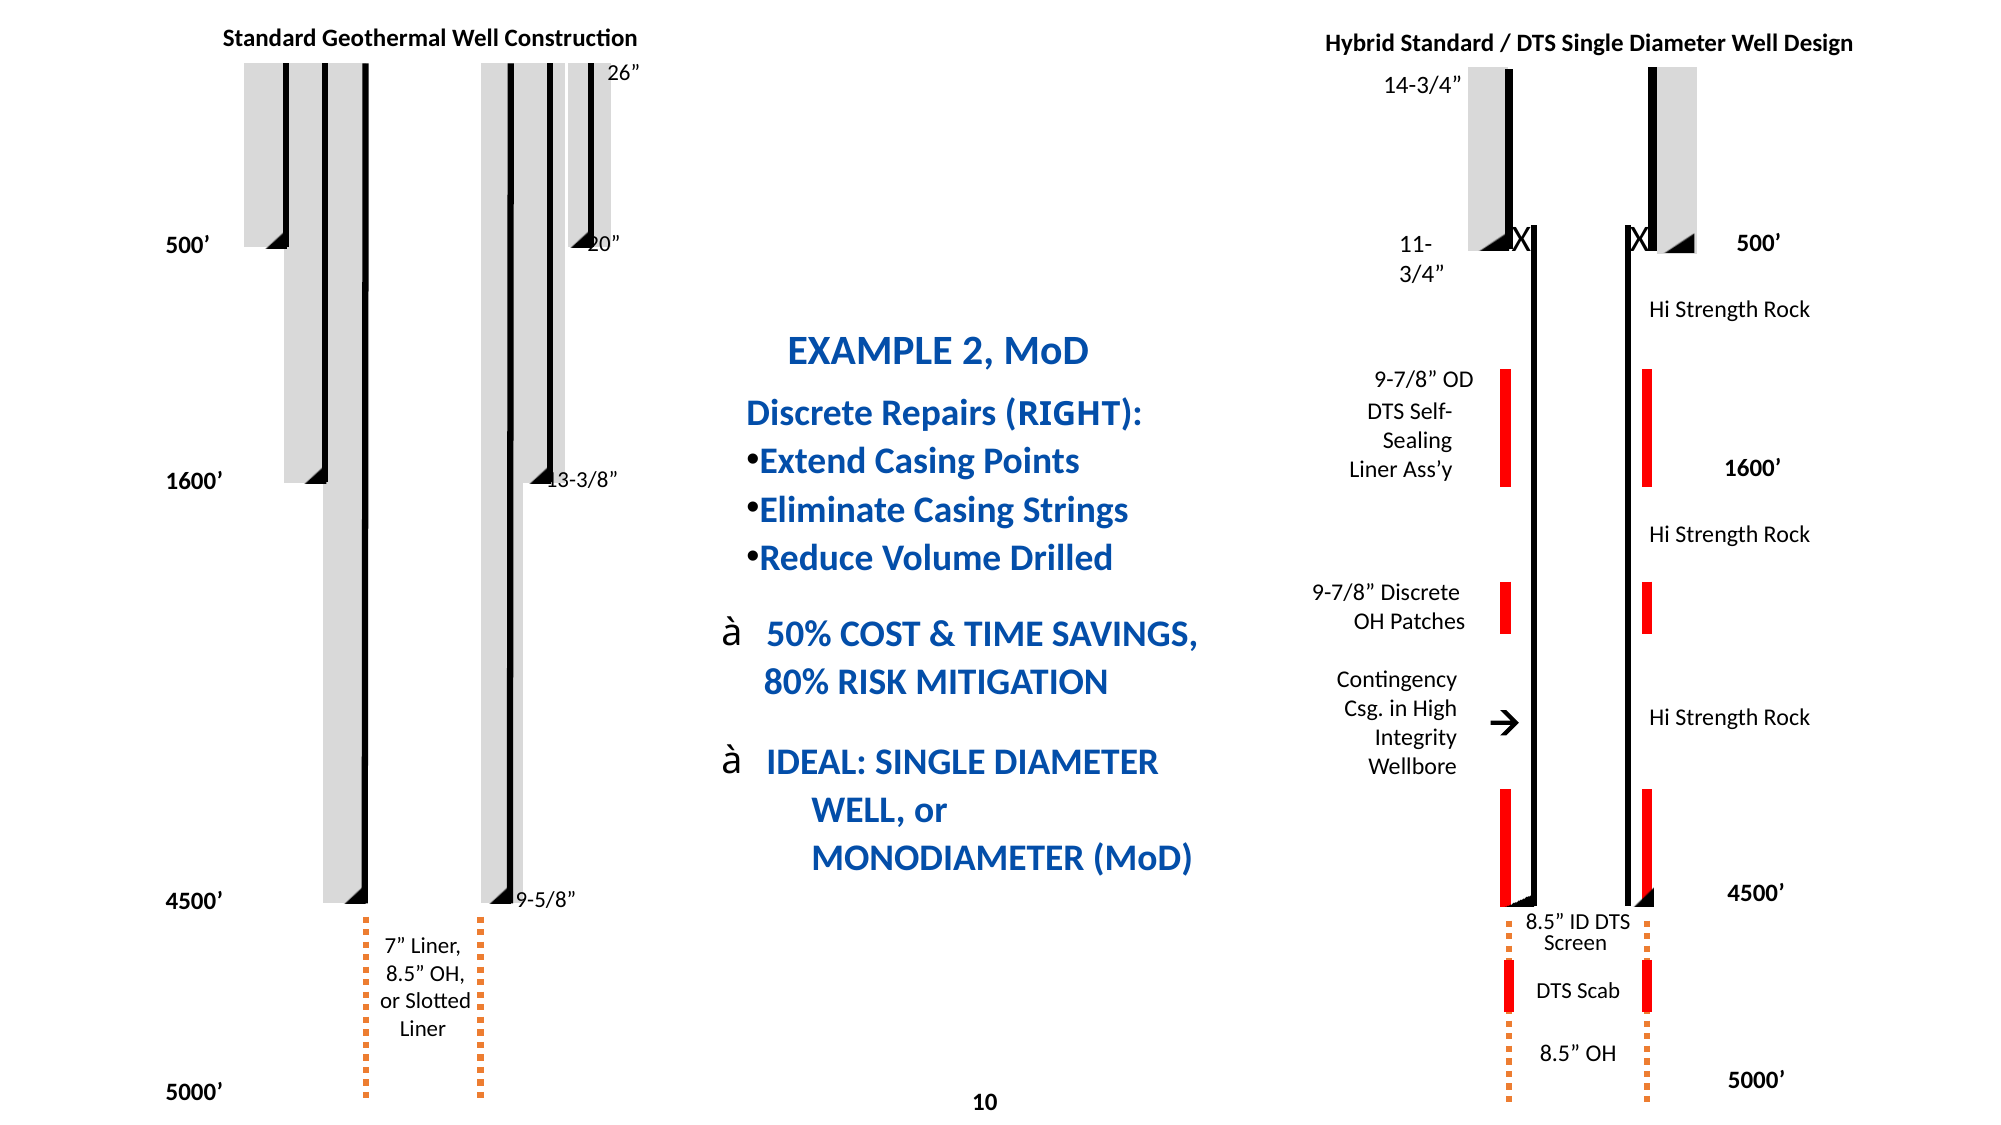

Standard Geothermal Well Construction
 Hybrid Standard / DTS Single Diameter Well Design
14-3/4”
500’
11-3/4”
9-7/8” OD
DTS Self- Sealing
Liner Ass’y
1600’
4500’
8.5” ID DTS Screen
DTS Scab
8.5” OH
5000’
26”
X
X
500’
20”
Hi Strength Rock
EXAMPLE 2, MoD
Discrete Repairs (RIGHT):
Extend Casing Points
Eliminate Casing Strings
Reduce Volume Drilled
1600’
 13-3/8”
Hi Strength Rock
9-7/8” Discrete OH Patches
50% COST & TIME SAVINGS,
 80% RISK MITIGATION
IDEAL: SINGLE DIAMETER WELL, or MONODIAMETER (MoD)
Contingency
Csg. in High Integrity Wellbore

Hi Strength Rock
4500’
9-5/8”
7” Liner, 8.5” OH, or Slotted Liner
5000’
10